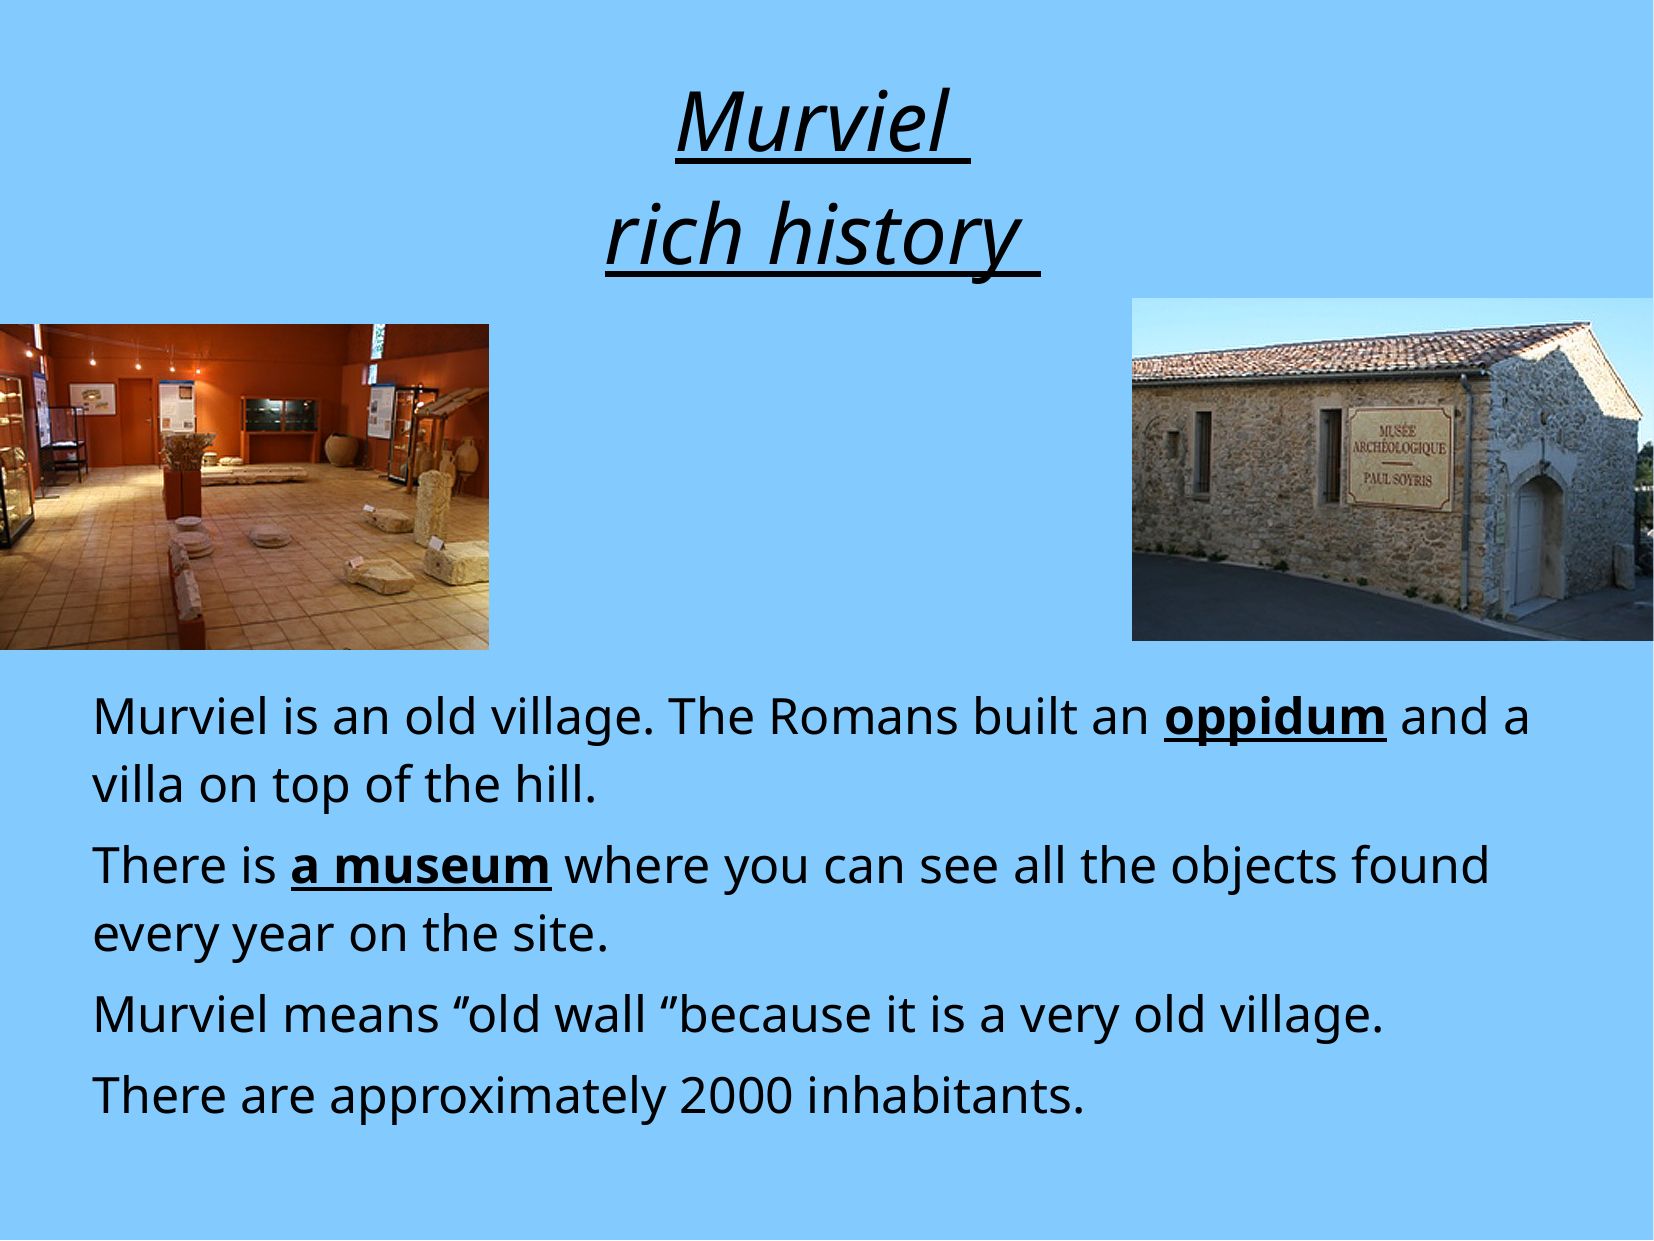

Murviel
rich history
# Murviel is an old village. The Romans built an oppidum and a villa on top of the hill.
There is a museum where you can see all the objects found every year on the site.
Murviel means ‘’old wall ‘’because it is a very old village.
There are approximately 2000 inhabitants.